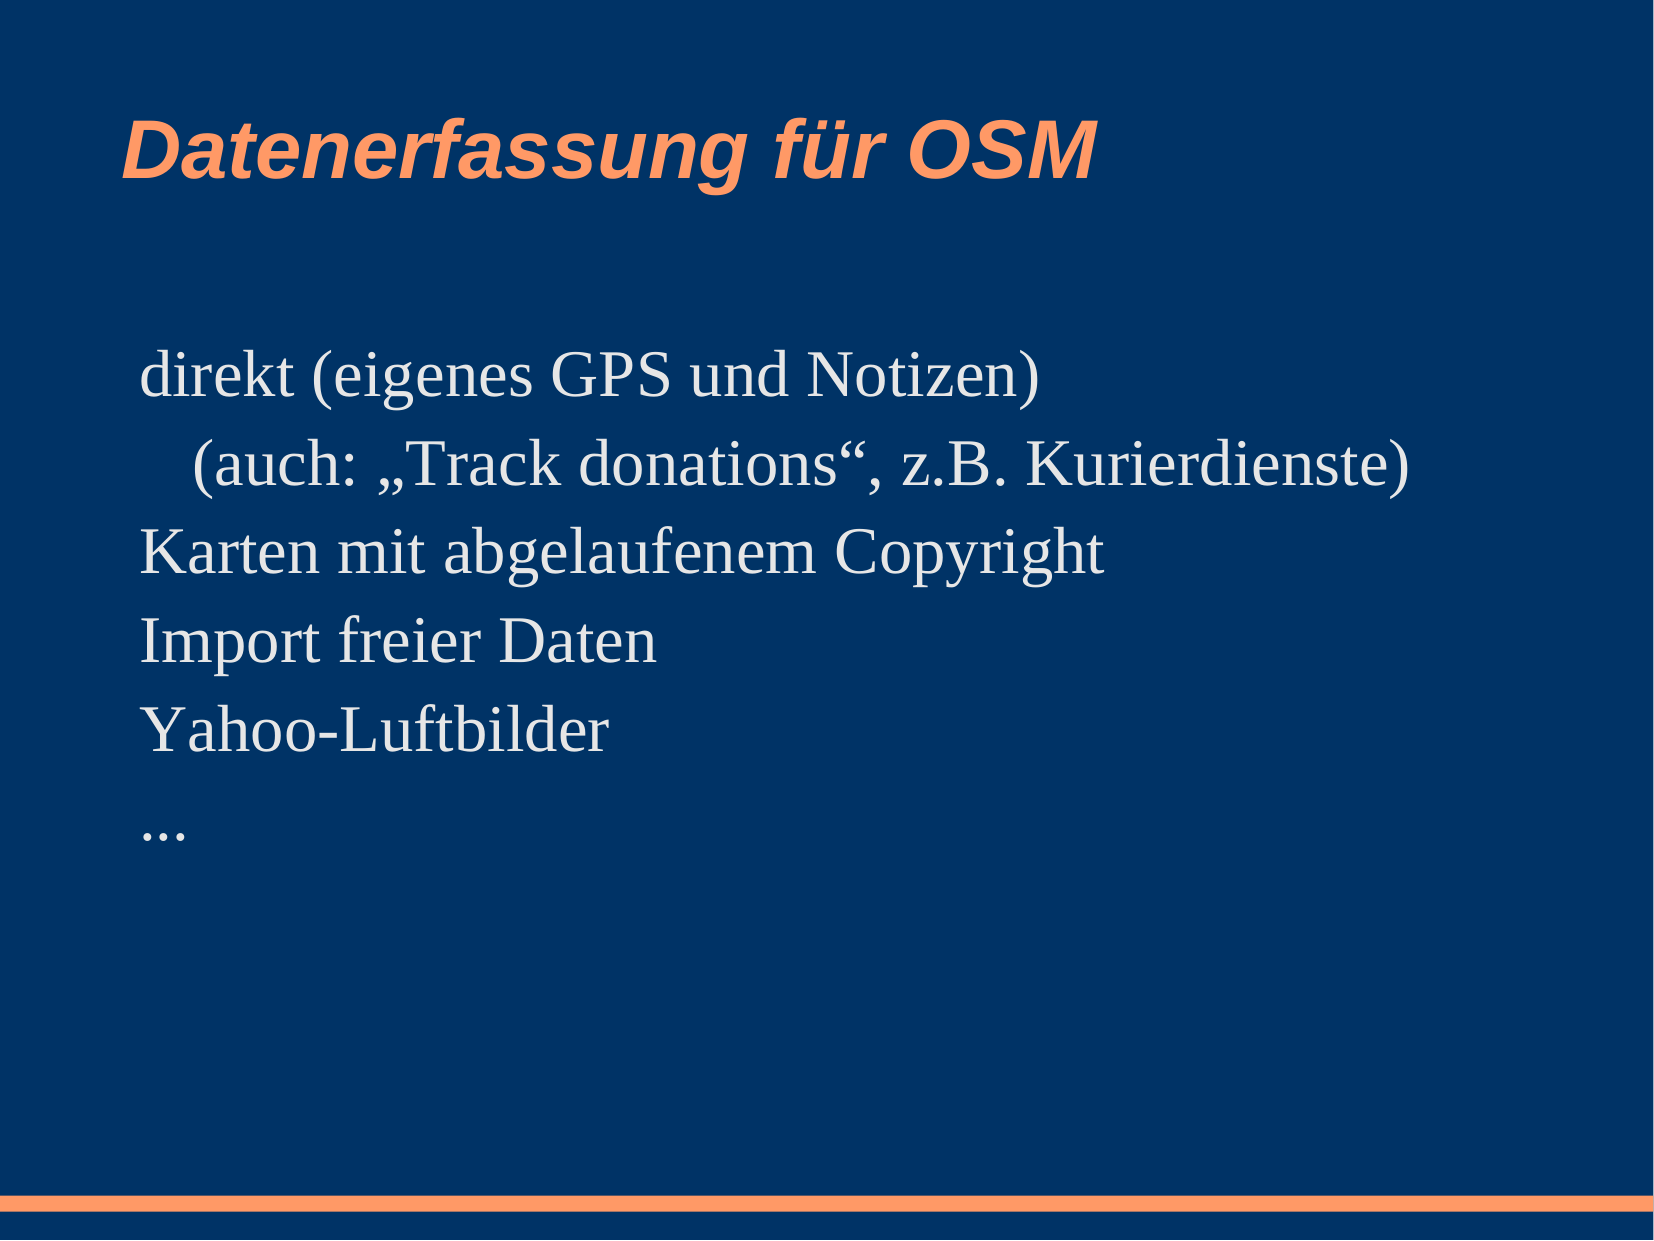

# Datenerfassung für OSM
direkt (eigenes GPS und Notizen)
(auch: „Track donations“, z.B. Kurierdienste)
Karten mit abgelaufenem Copyright
Import freier Daten
Yahoo-Luftbilder
...